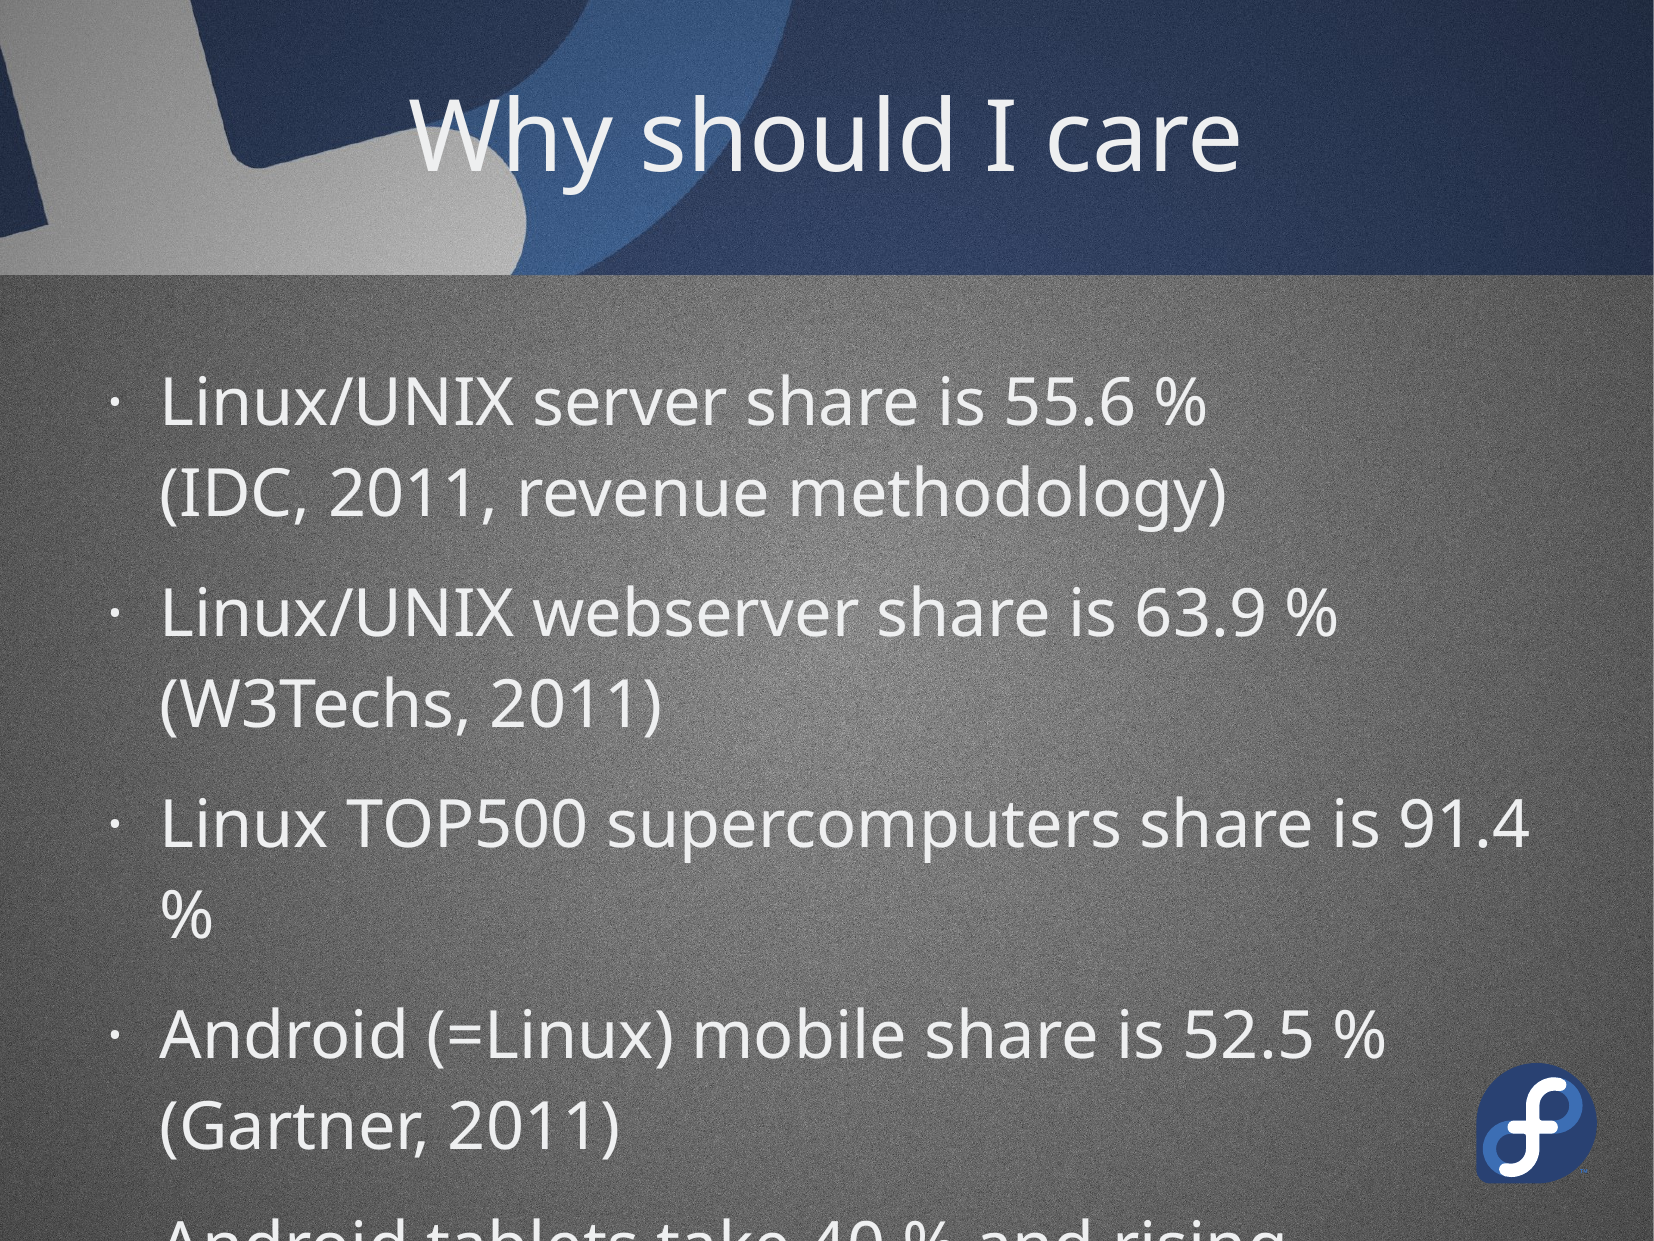

# Why should I care
Linux/UNIX server share is 55.6 %
(IDC, 2011, revenue methodology)
Linux/UNIX webserver share is 63.9 %
(W3Techs, 2011)
Linux TOP500 supercomputers share is 91.4 %
Android (=Linux) mobile share is 52.5 %
(Gartner, 2011)
Android tablets take 40 % and rising